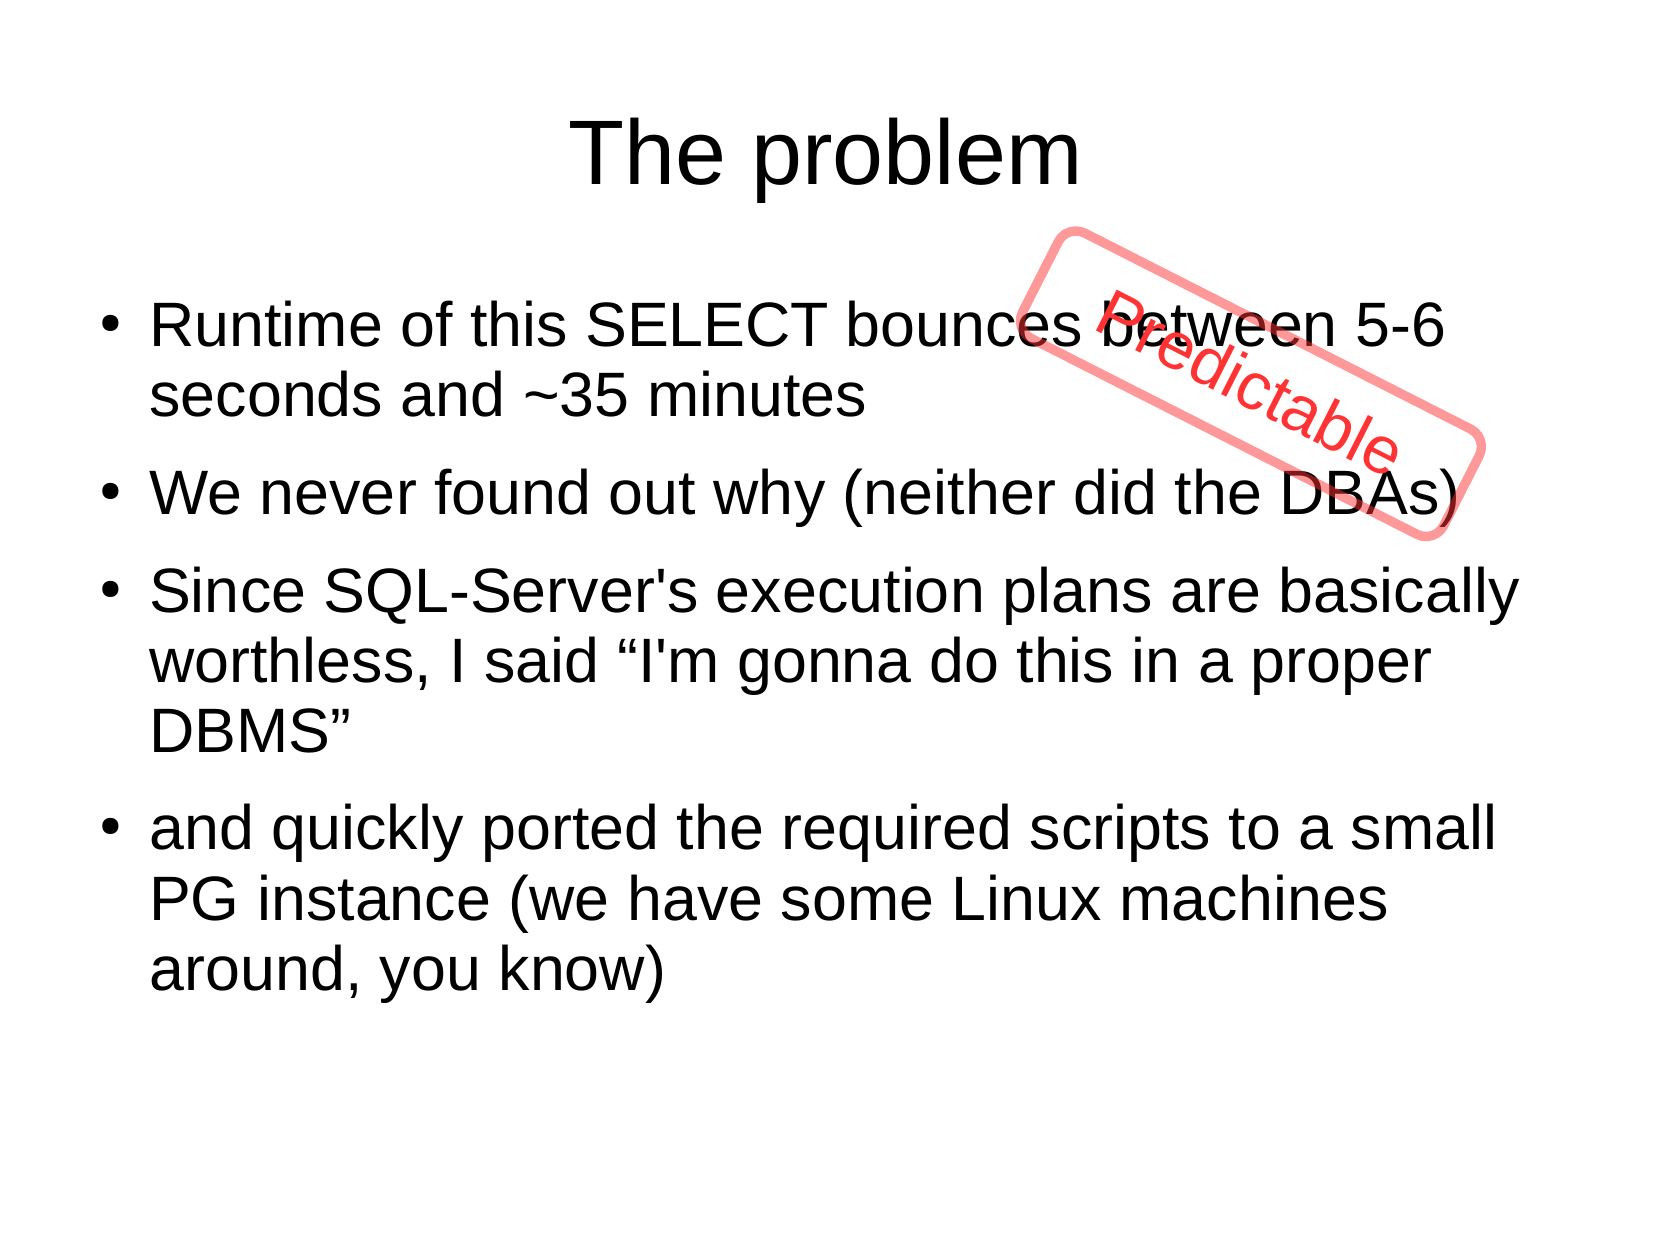

# The problem
Runtime of this SELECT bounces between 5-6 seconds and ~35 minutes
We never found out why (neither did the DBAs)
Since SQL-Server's execution plans are basically worthless, I said “I'm gonna do this in a proper DBMS”
and quickly ported the required scripts to a small PG instance (we have some Linux machines around, you know)
Predictable